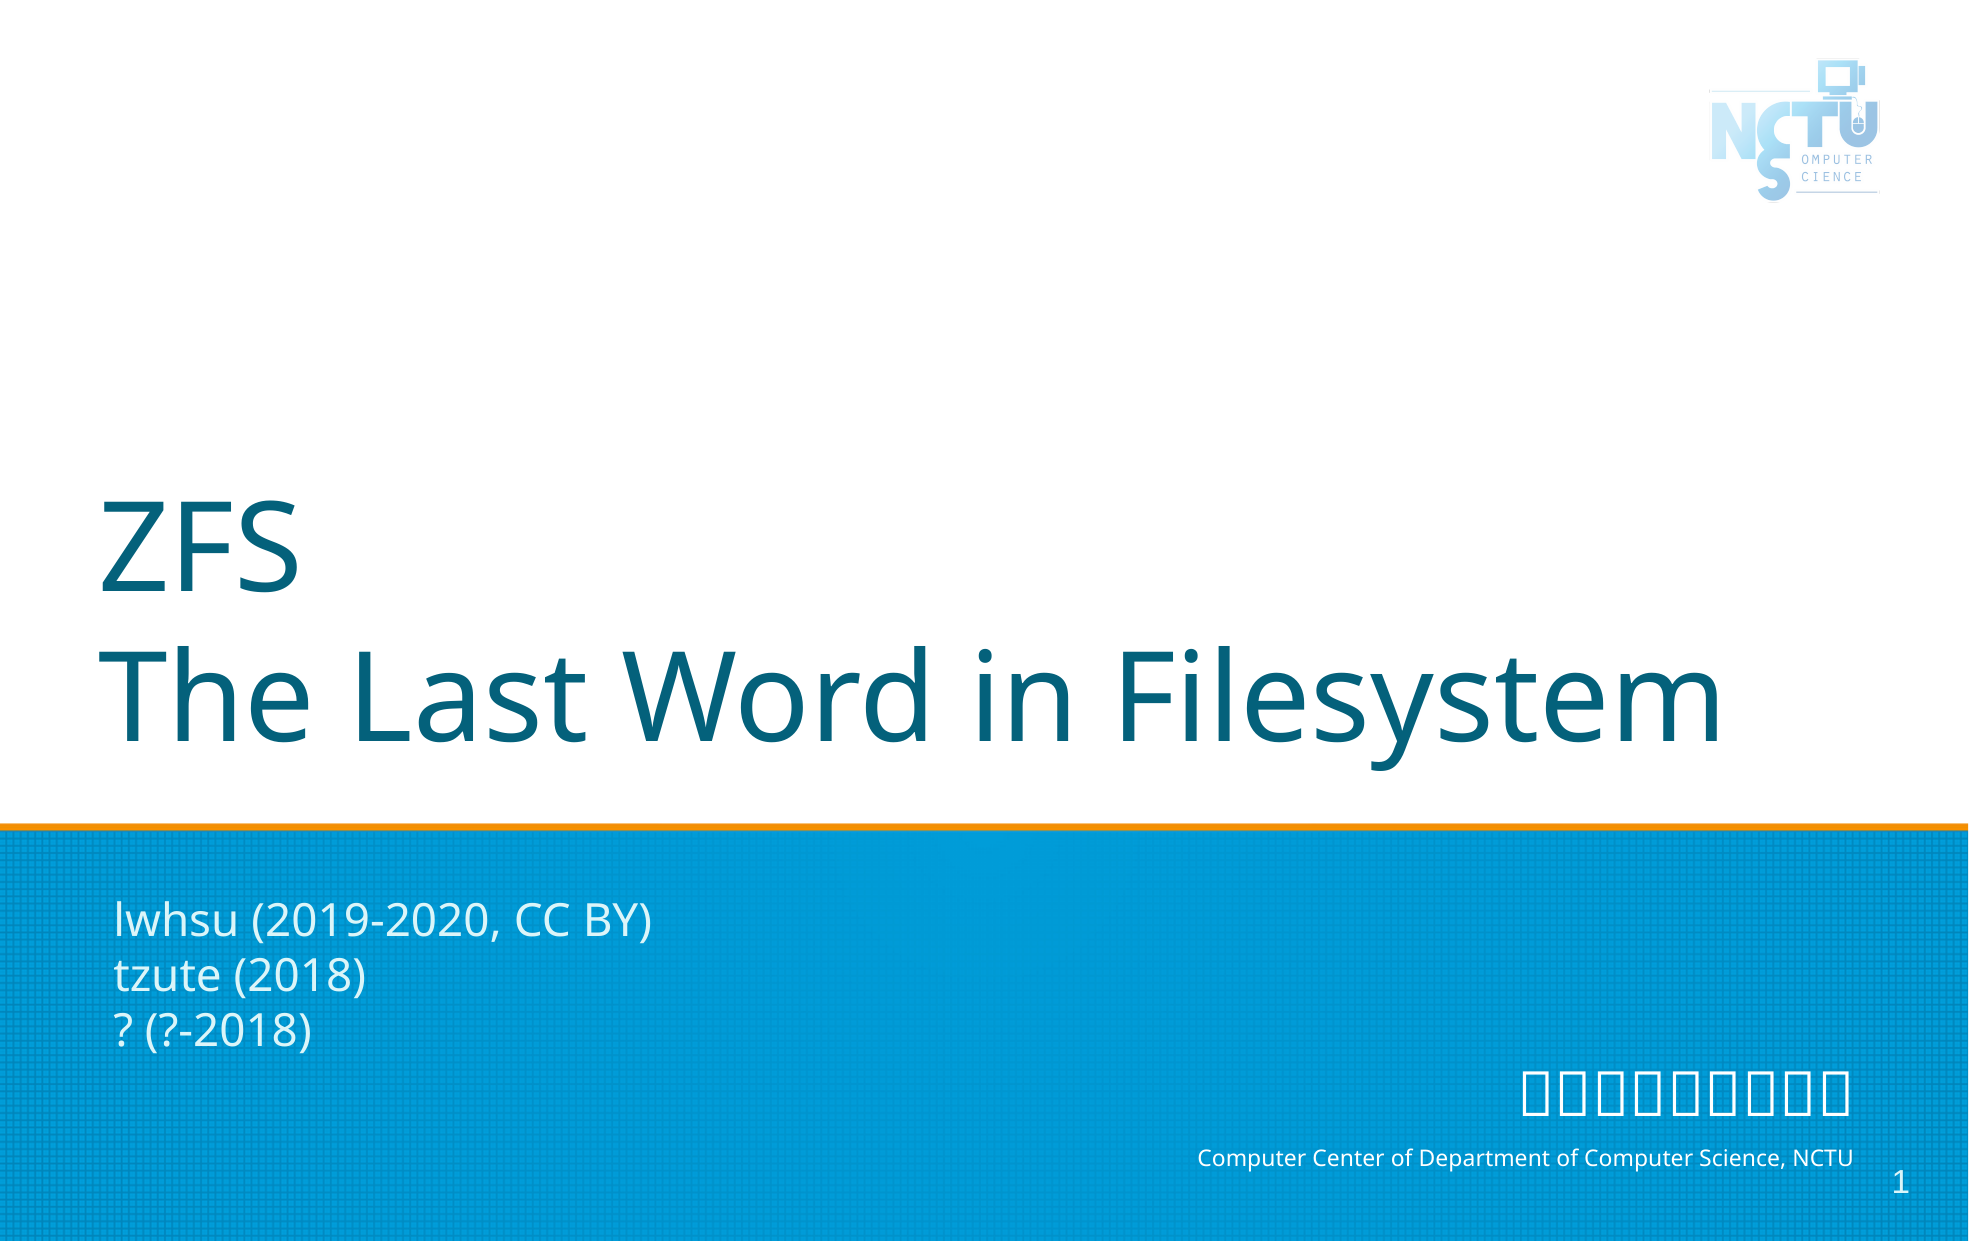

# ZFS The Last Word in Filesystem
lwhsu (2019-2020, CC BY)
tzute (2018)
? (?-2018)